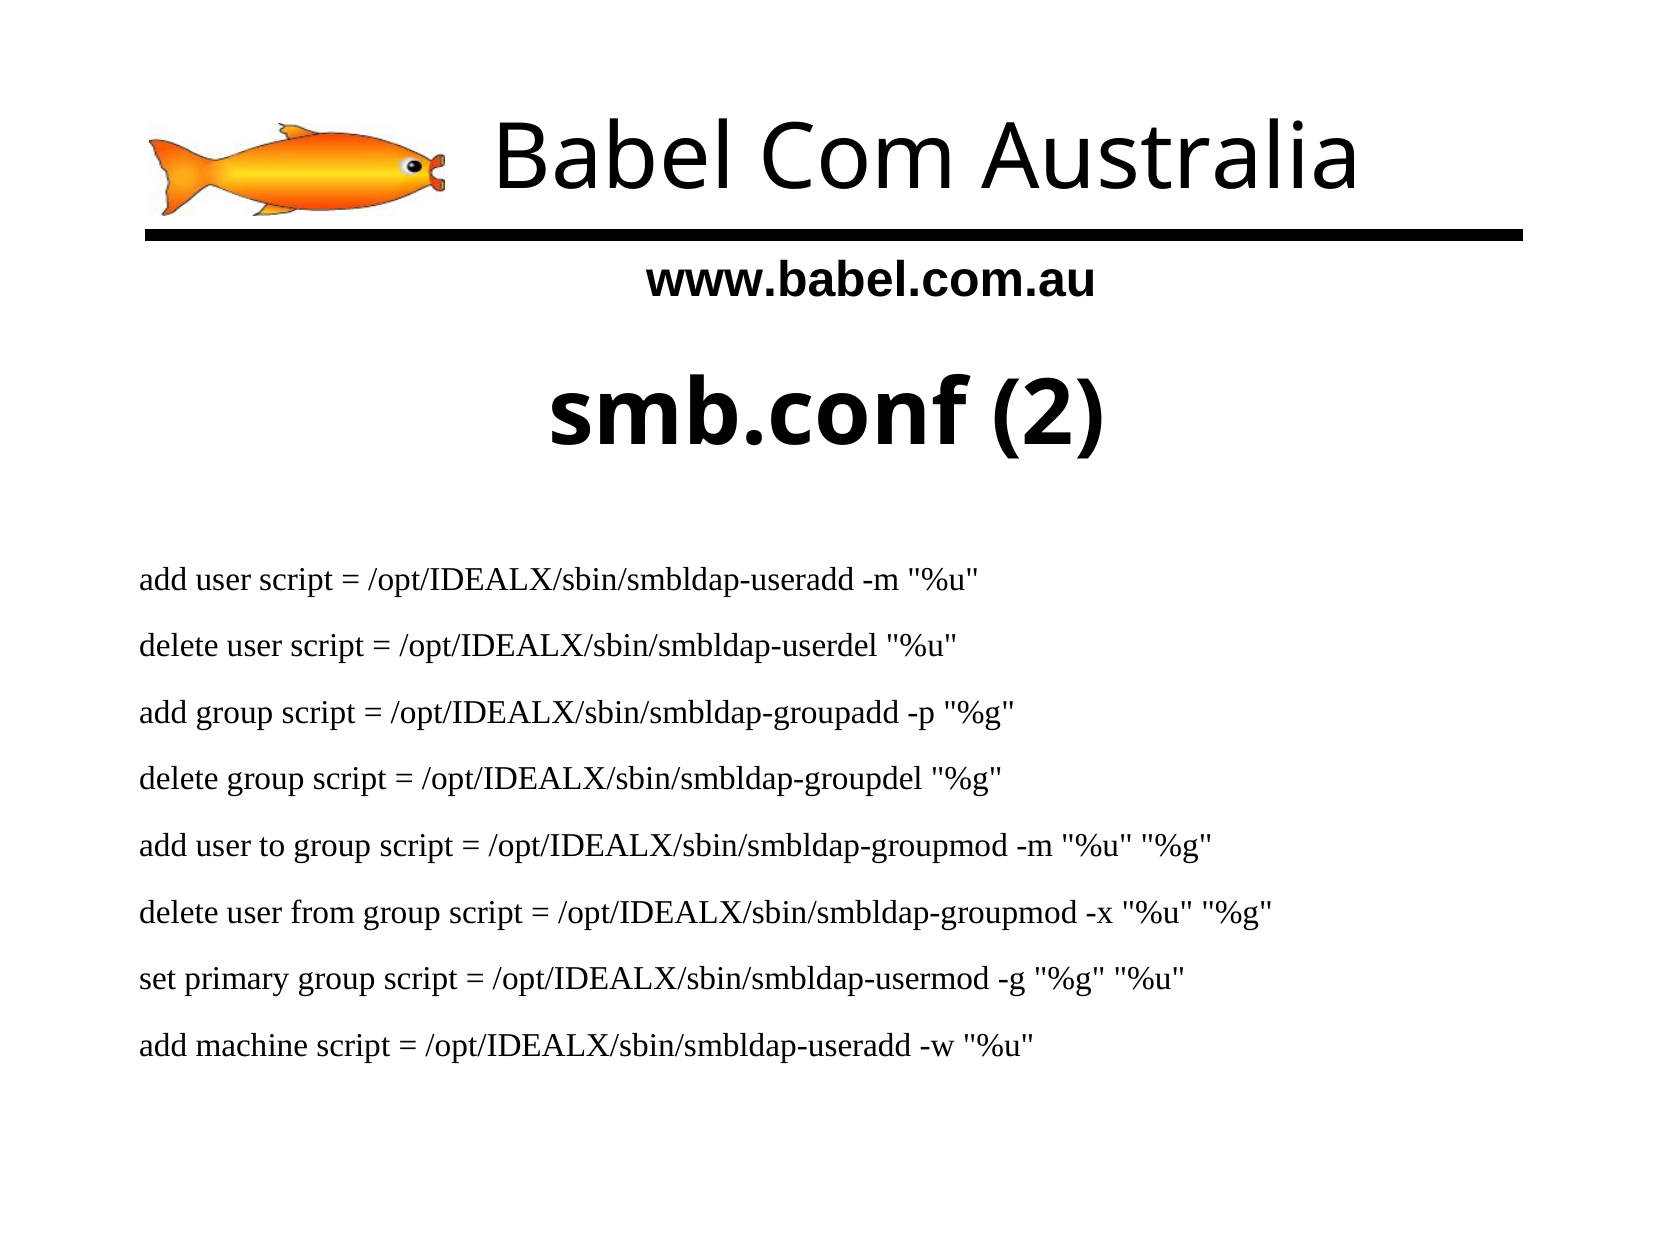

# smb.conf (2)
add user script = /opt/IDEALX/sbin/smbldap-useradd -m "%u"
delete user script = /opt/IDEALX/sbin/smbldap-userdel "%u"
add group script = /opt/IDEALX/sbin/smbldap-groupadd -p "%g"
delete group script = /opt/IDEALX/sbin/smbldap-groupdel "%g"
add user to group script = /opt/IDEALX/sbin/smbldap-groupmod -m "%u" "%g"
delete user from group script = /opt/IDEALX/sbin/smbldap-groupmod -x "%u" "%g"
set primary group script = /opt/IDEALX/sbin/smbldap-usermod -g "%g" "%u"
add machine script = /opt/IDEALX/sbin/smbldap-useradd -w "%u"